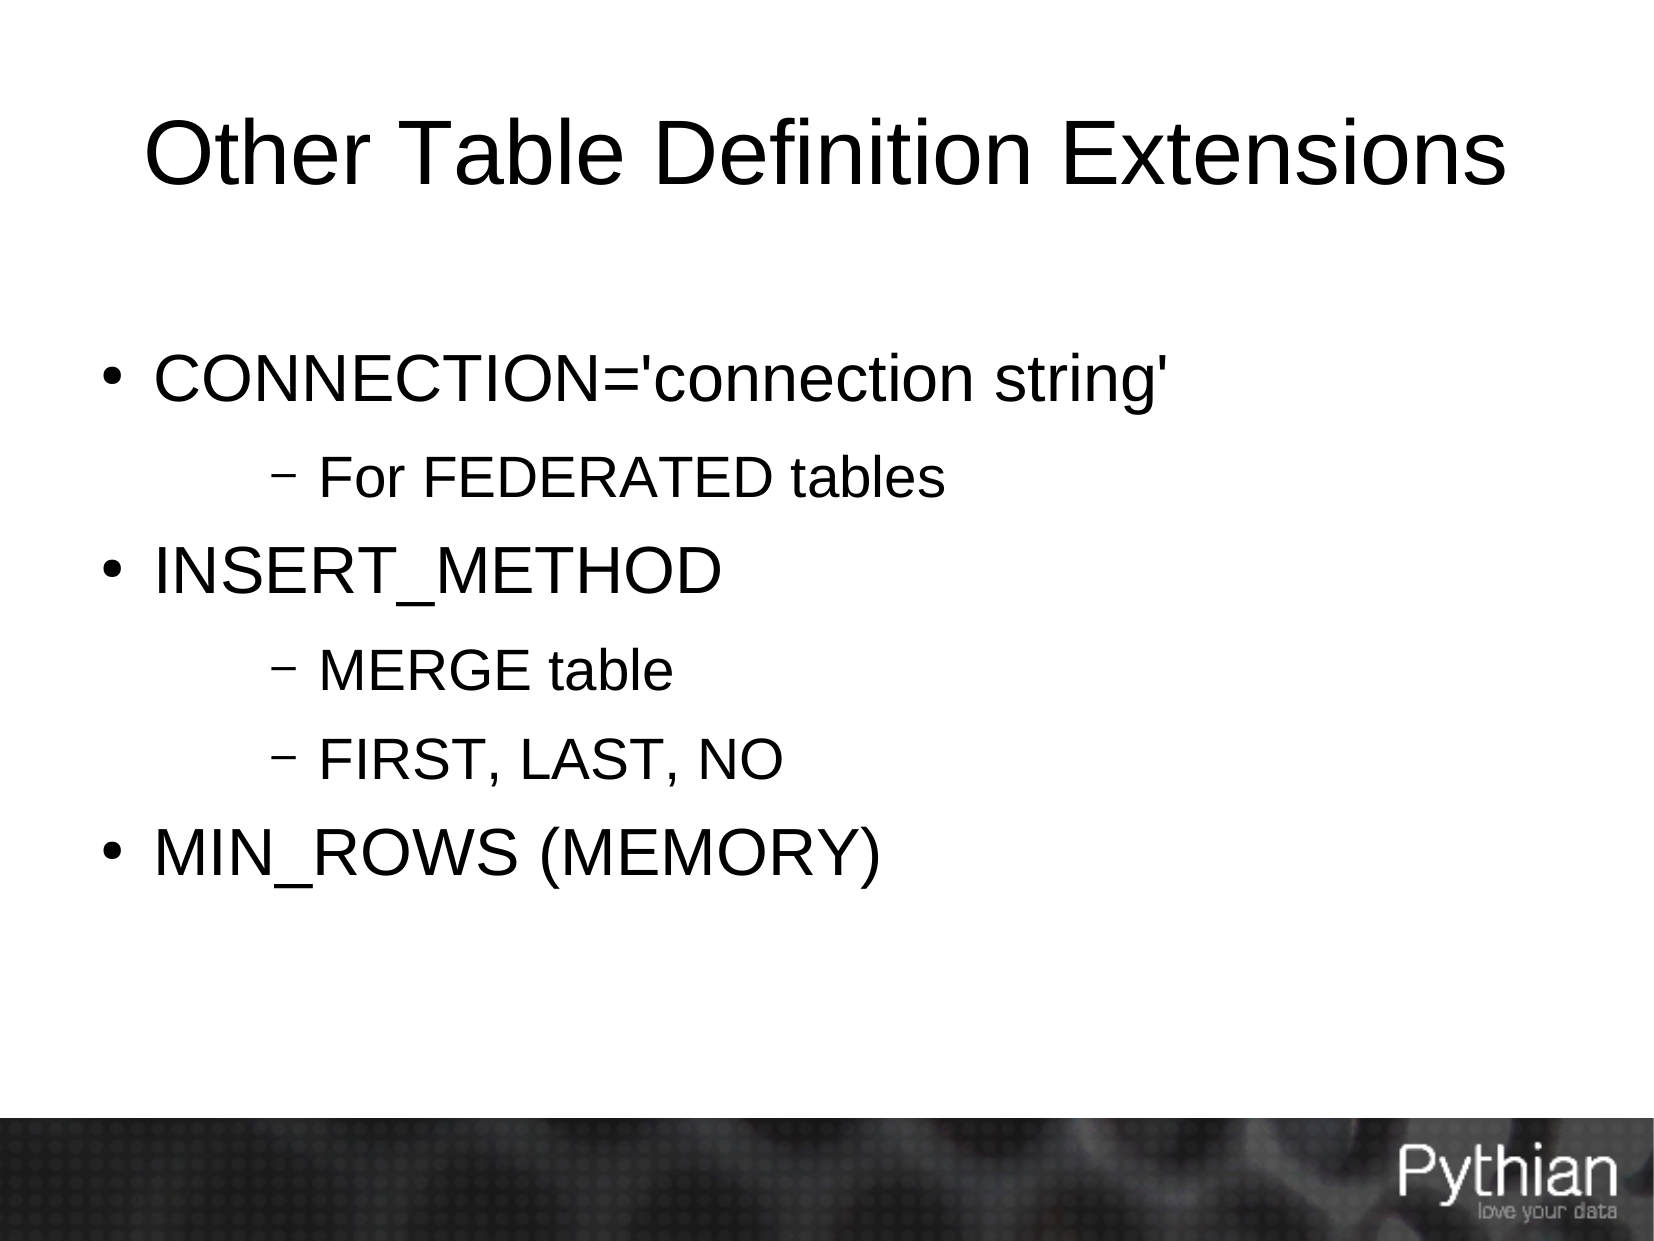

# Other Table Definition Extensions
CONNECTION='connection string'
For FEDERATED tables
INSERT_METHOD
MERGE table
FIRST, LAST, NO
MIN_ROWS (MEMORY)